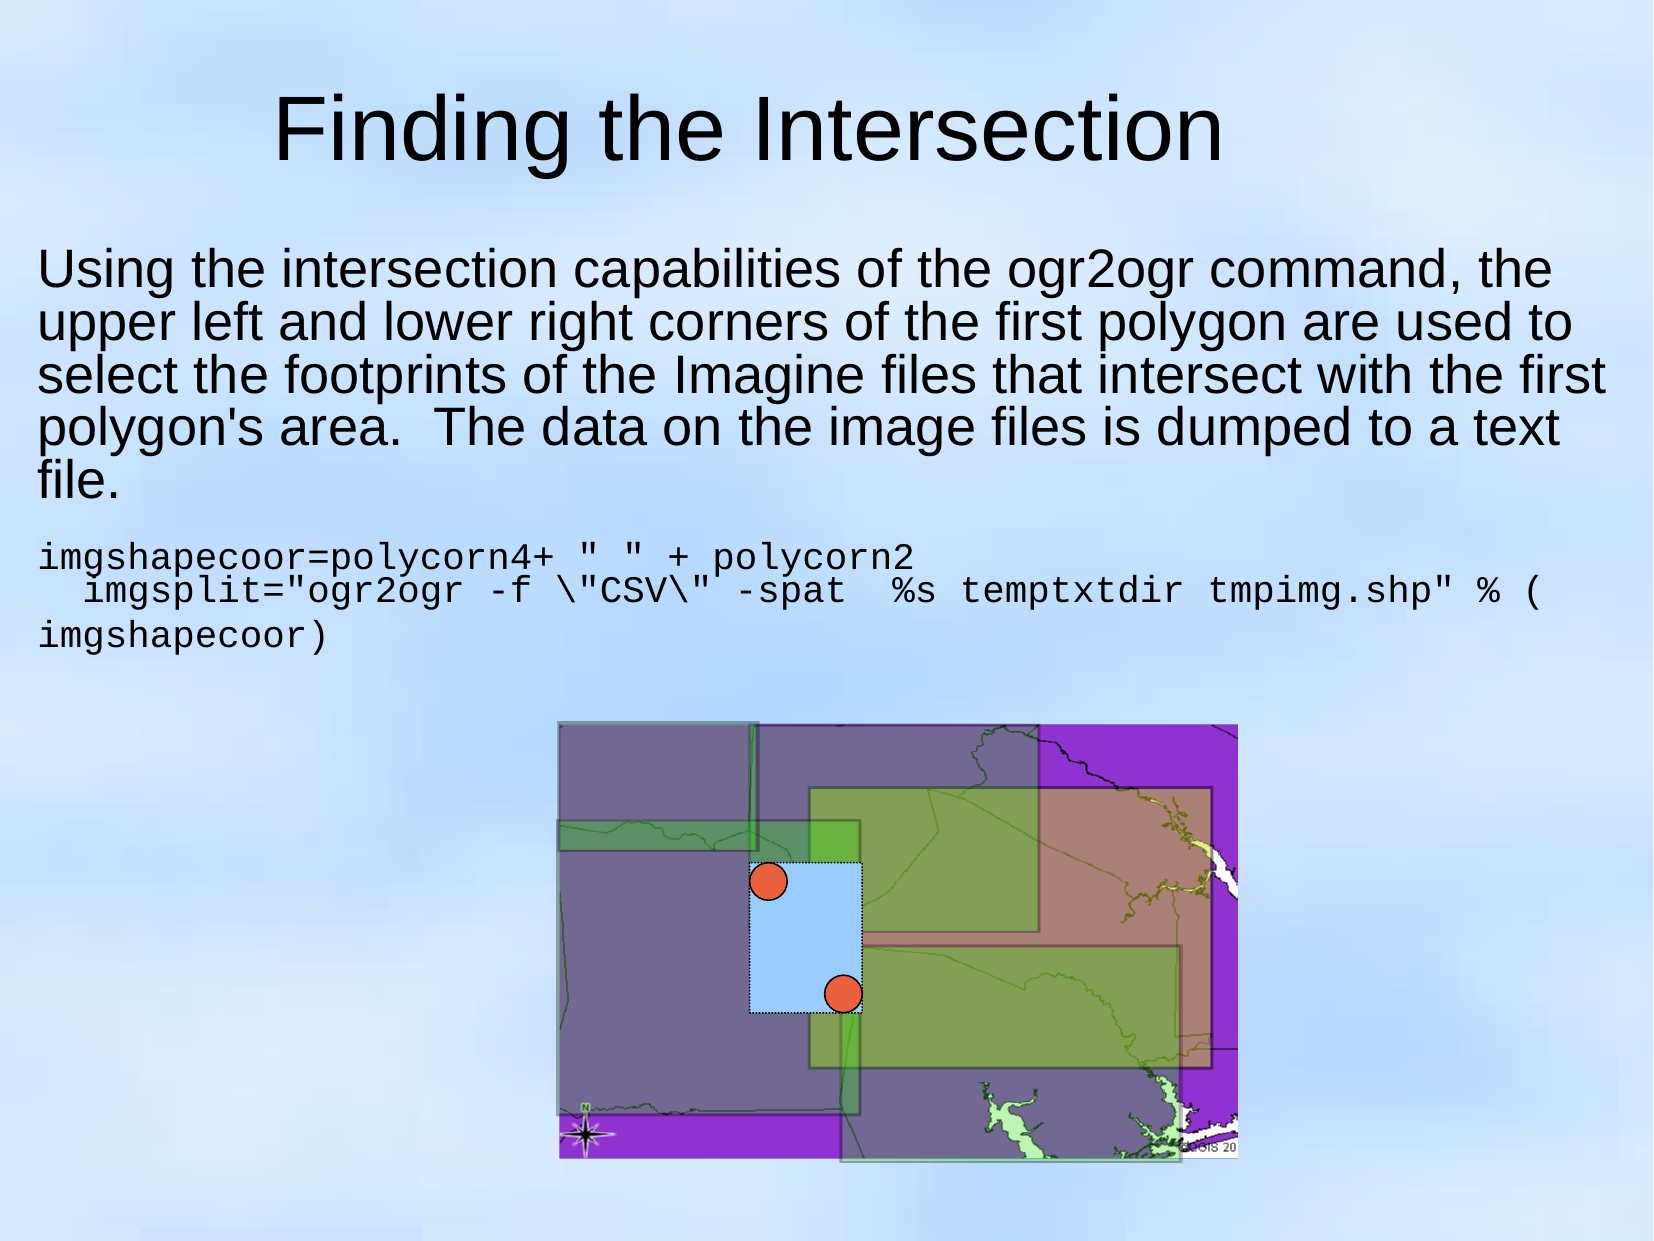

# Finding the Intersection
Using the intersection capabilities of the ogr2ogr command, the upper left and lower right corners of the first polygon are used to select the footprints of the Imagine files that intersect with the first polygon's area. The data on the image files is dumped to a text file.
imgshapecoor=polycorn4+ " " + polycorn2
 imgsplit="ogr2ogr -f \"CSV\" -spat %s temptxtdir tmpimg.shp" % (
imgshapecoor)